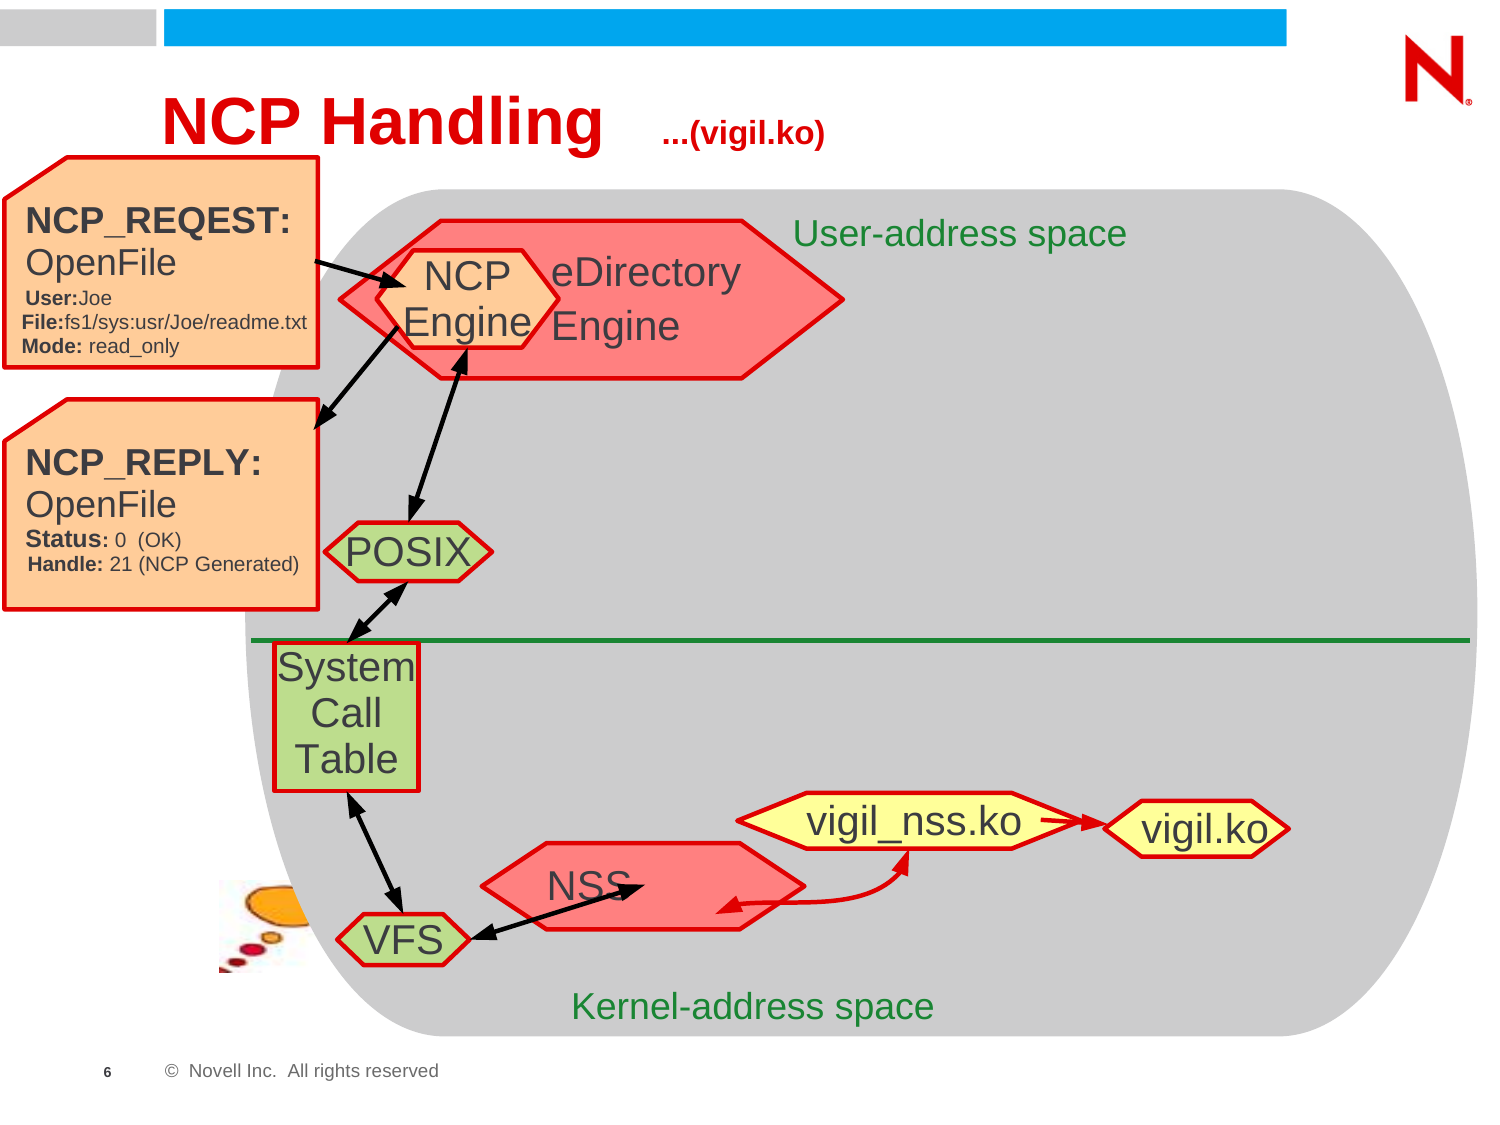

# NCP Handling ...(vigil.ko)
 NCP_REQEST:
 OpenFile
 User:Joe
 File:fs1/sys:usr/Joe/readme.txt
 Mode: read_only
User-address space
eDirectory
Engine
NCP
Engine
 NCP_REPLY:
 OpenFile
 Status: 0 (OK)
 Handle: 21 (NCP Generated)
POSIX
System
Call
Table
vigil_nss.ko
vigil.ko
NSS
VFS
Kernel-address space